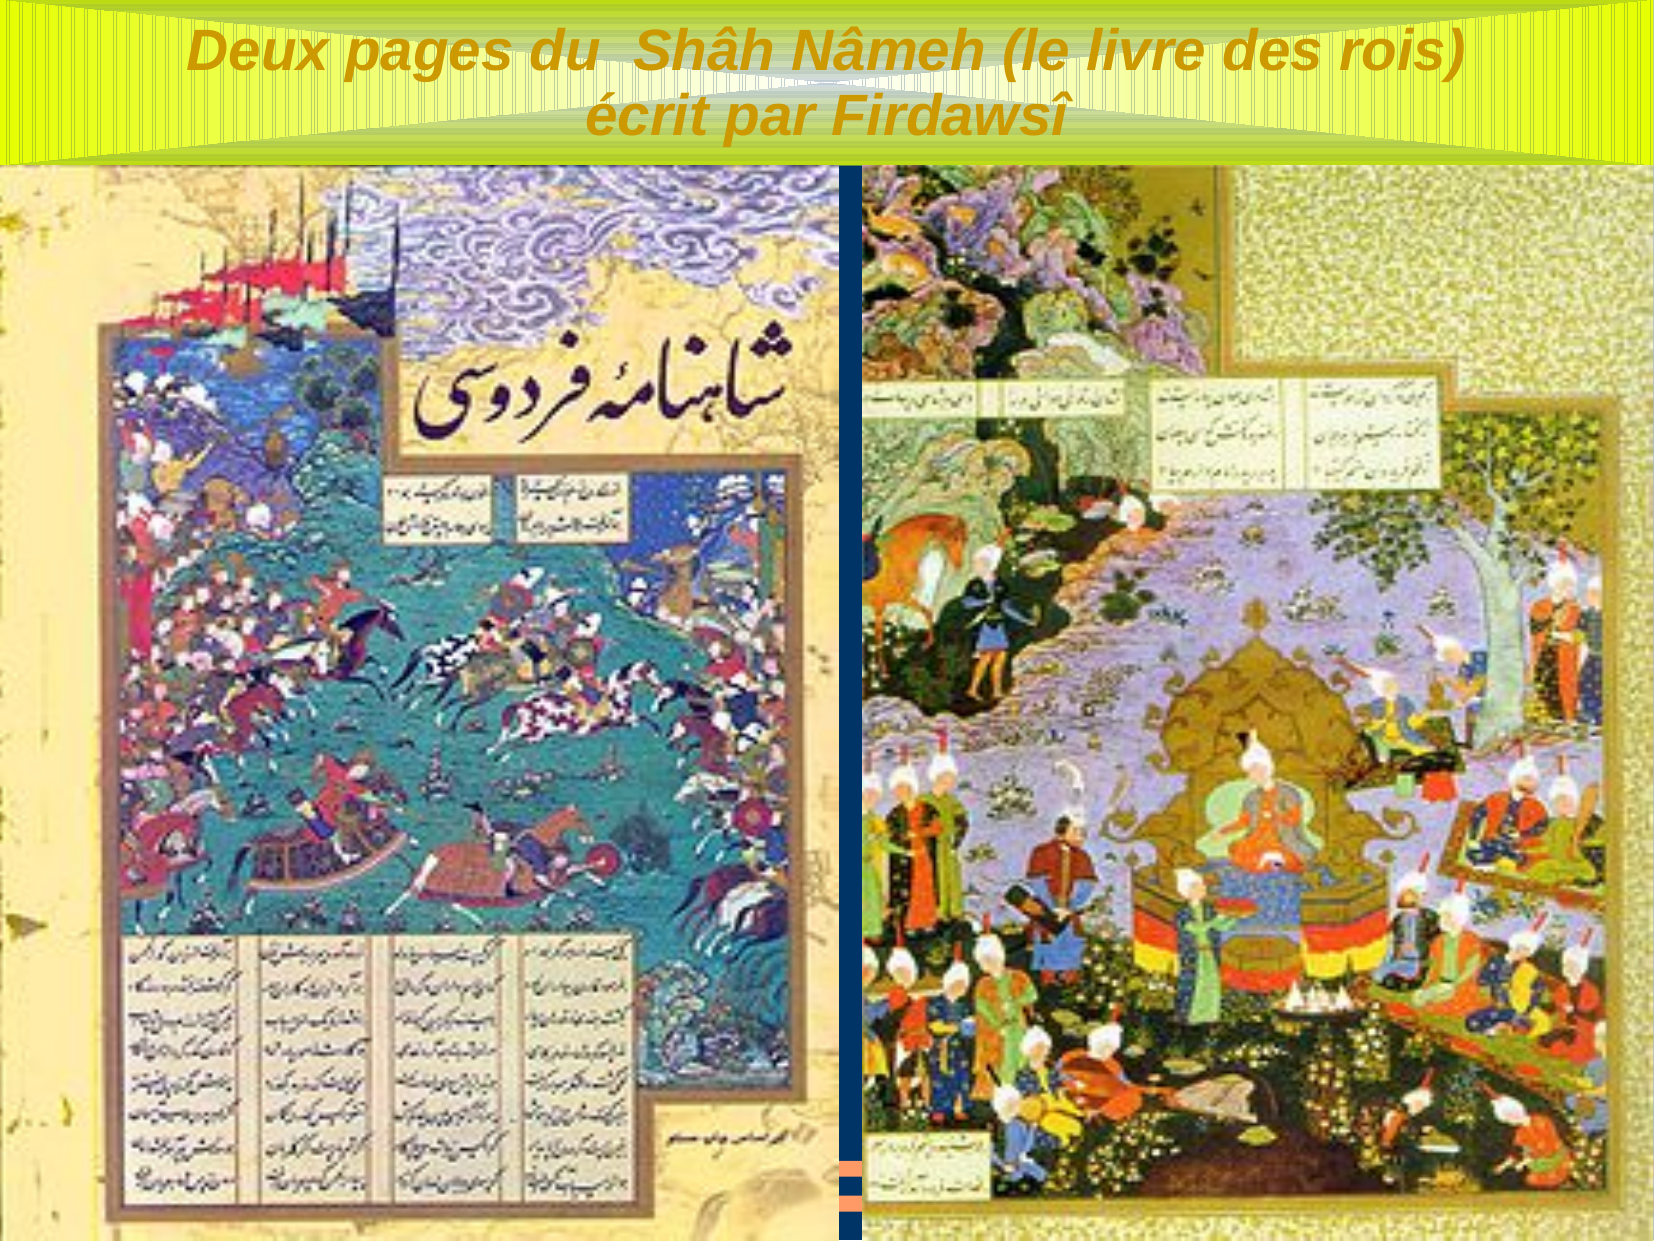

# Deux pages du Shâh Nâmeh (le livre des rois) écrit par Firdawsî